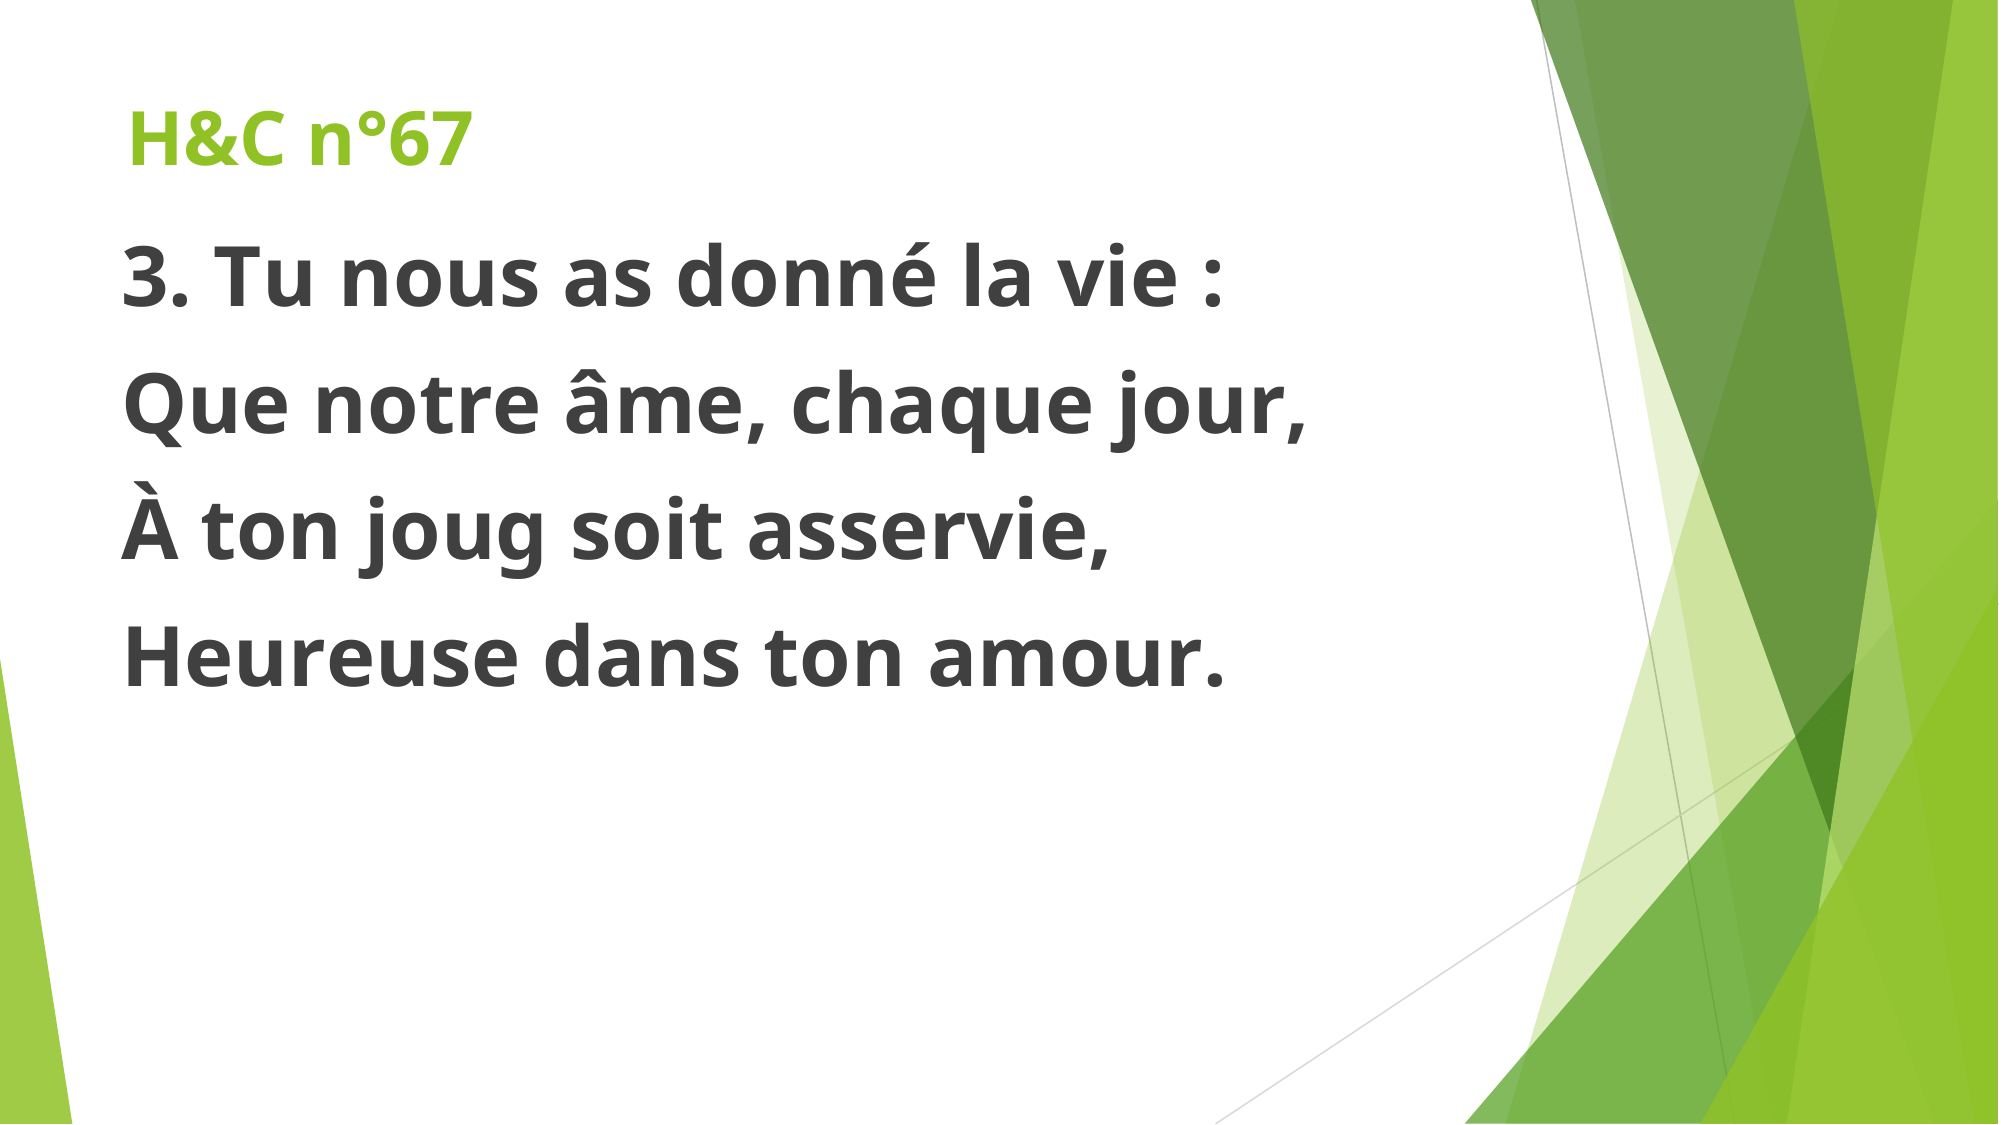

H&C n°67
3. Tu nous as donné la vie :
Que notre âme, chaque jour,
À ton joug soit asservie,
Heureuse dans ton amour.